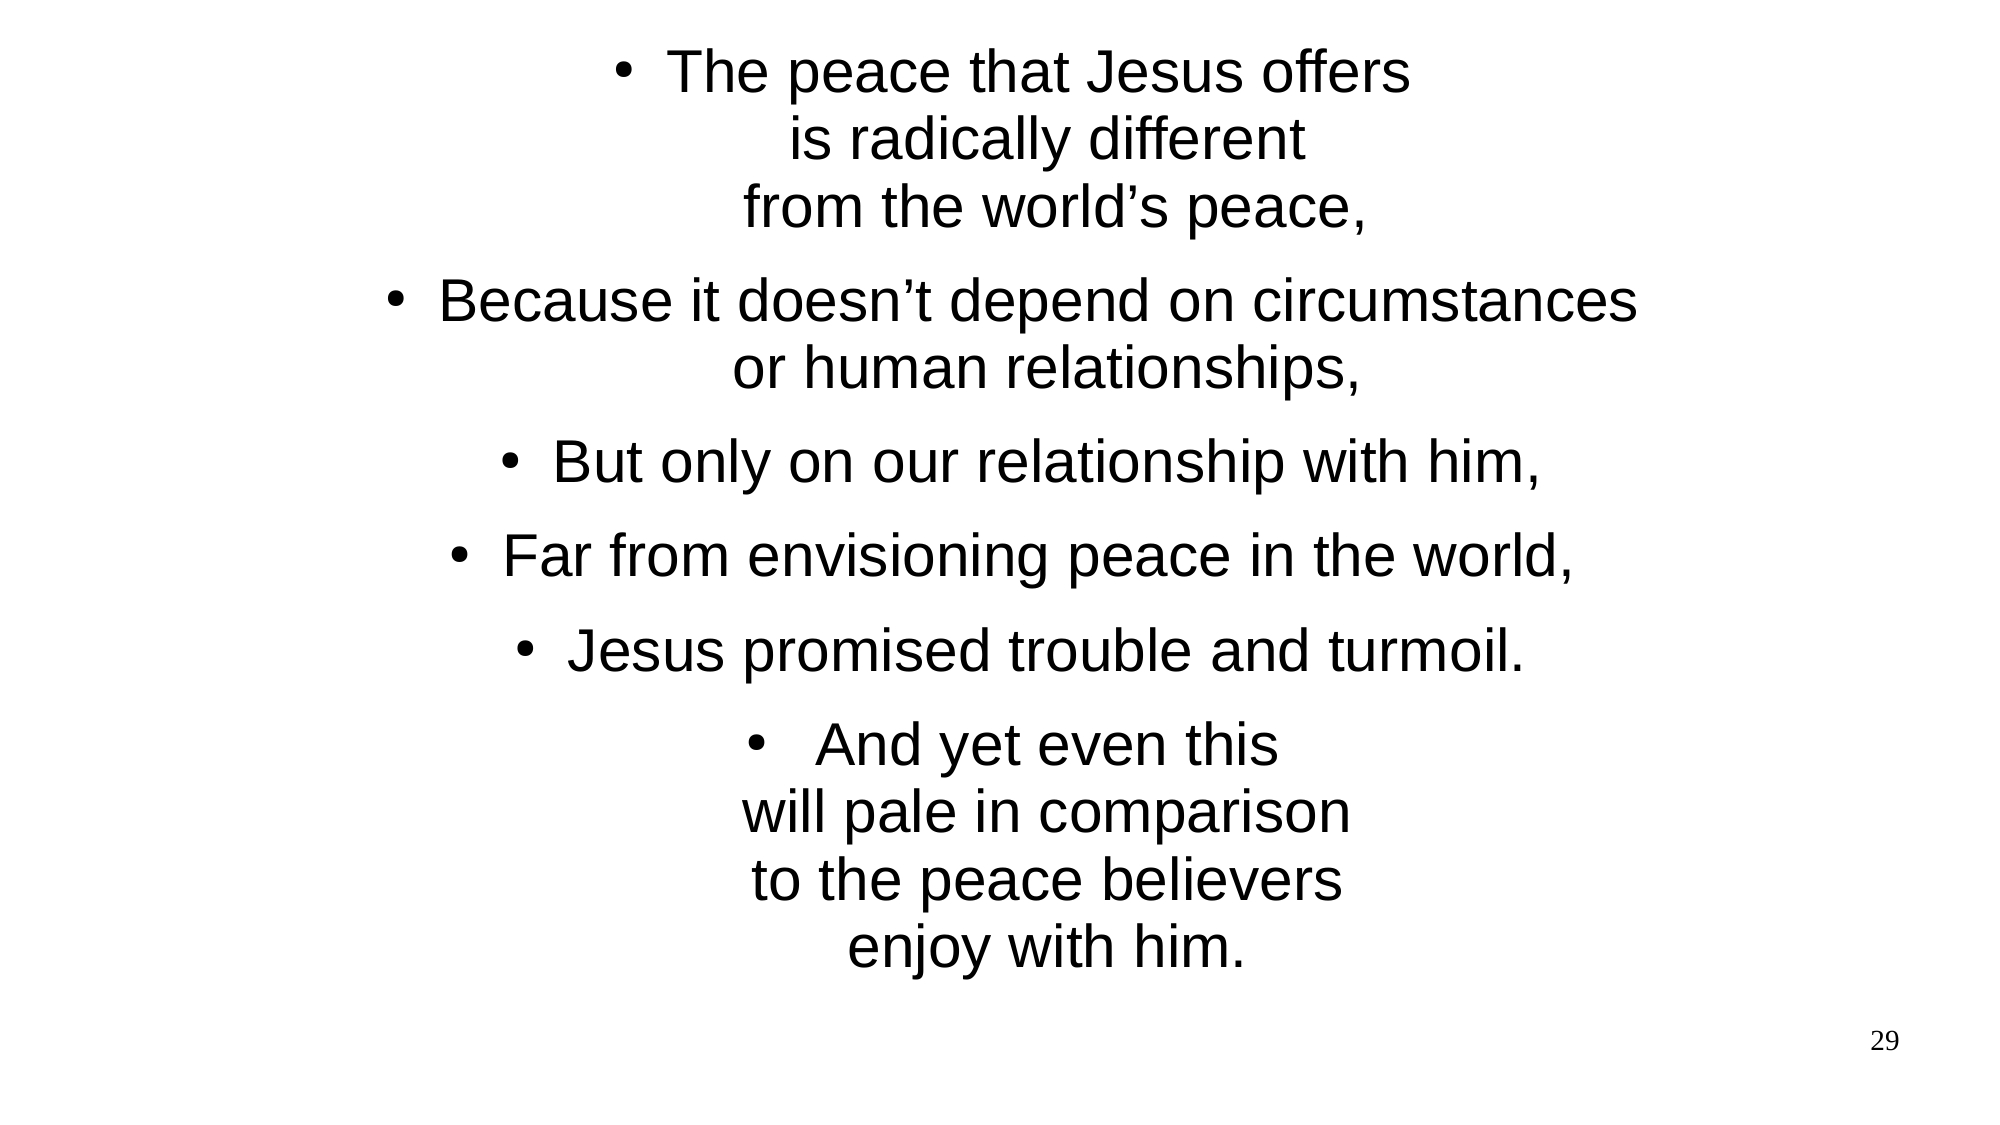

# The peace that Jesus offers is radically different from the world’s peace,
Because it doesn’t depend on circumstances
or human relationships,
But only on our relationship with him,
Far from envisioning peace in the world,
Jesus promised trouble and turmoil.
 And yet even this
will pale in comparison
 to the peace believers
enjoy with him.
29